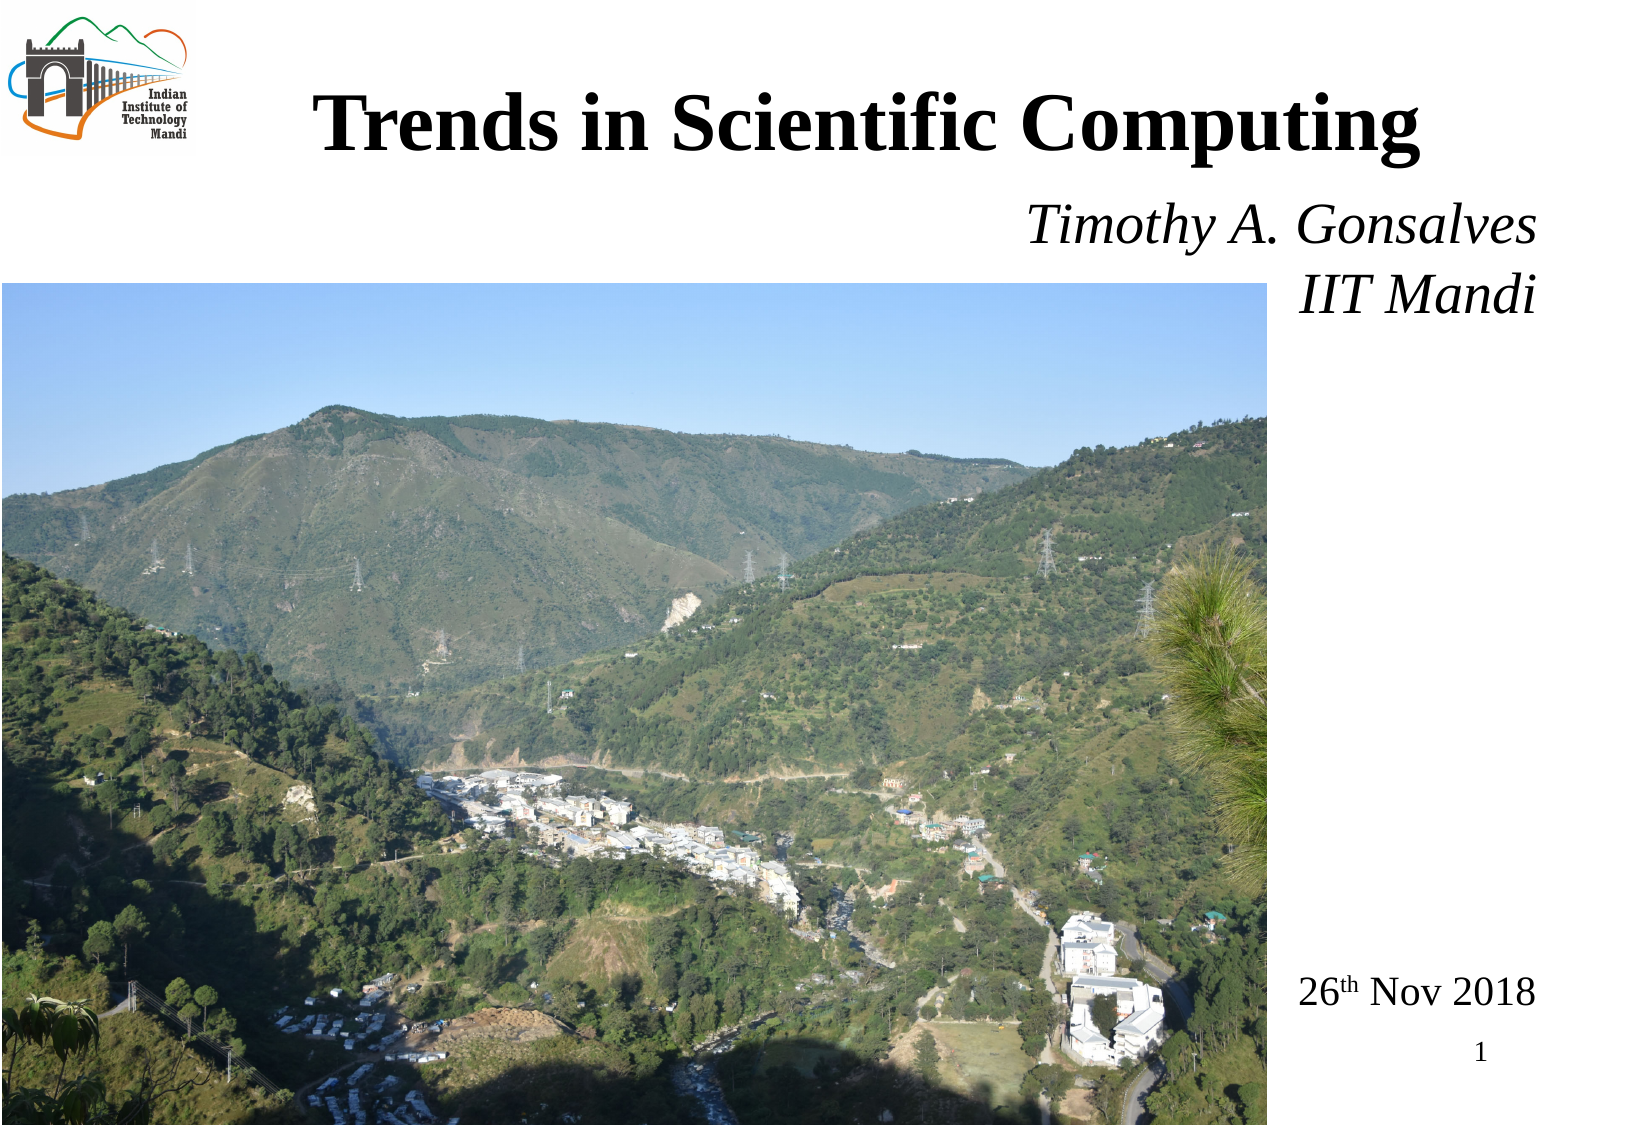

# Trends in Scientific Computing
Timothy A. Gonsalves
IIT Mandi
26th Nov 2018